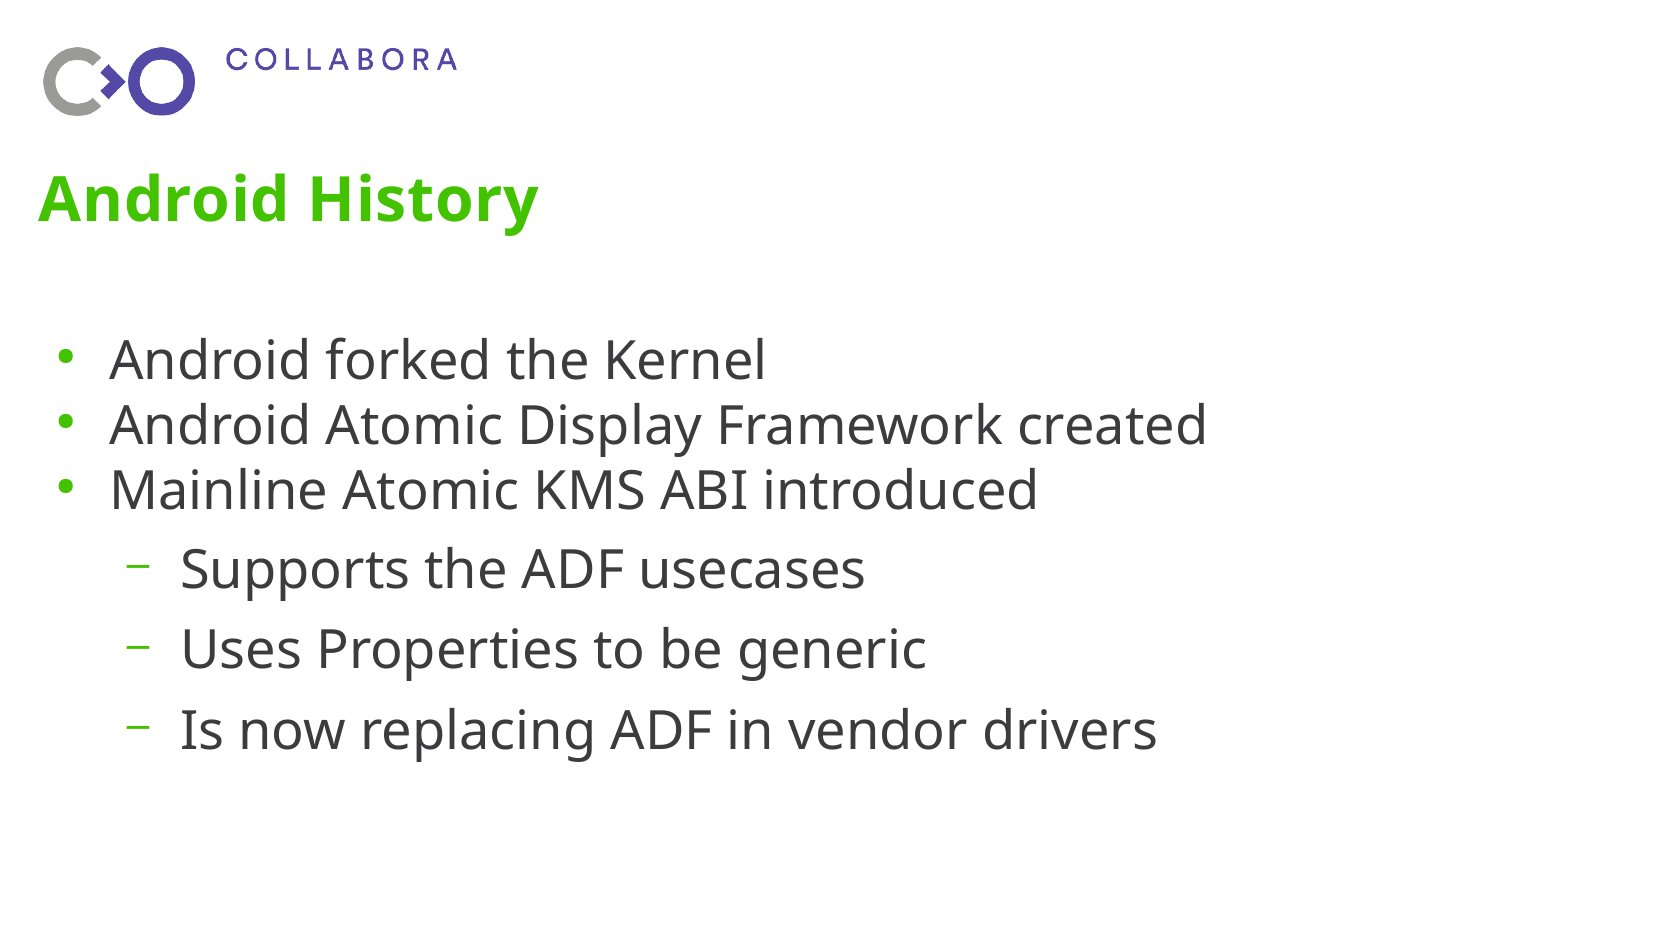

# Android History
Android forked the Kernel
Android Atomic Display Framework created
Mainline Atomic KMS ABI introduced
Supports the ADF usecases
Uses Properties to be generic
Is now replacing ADF in vendor drivers